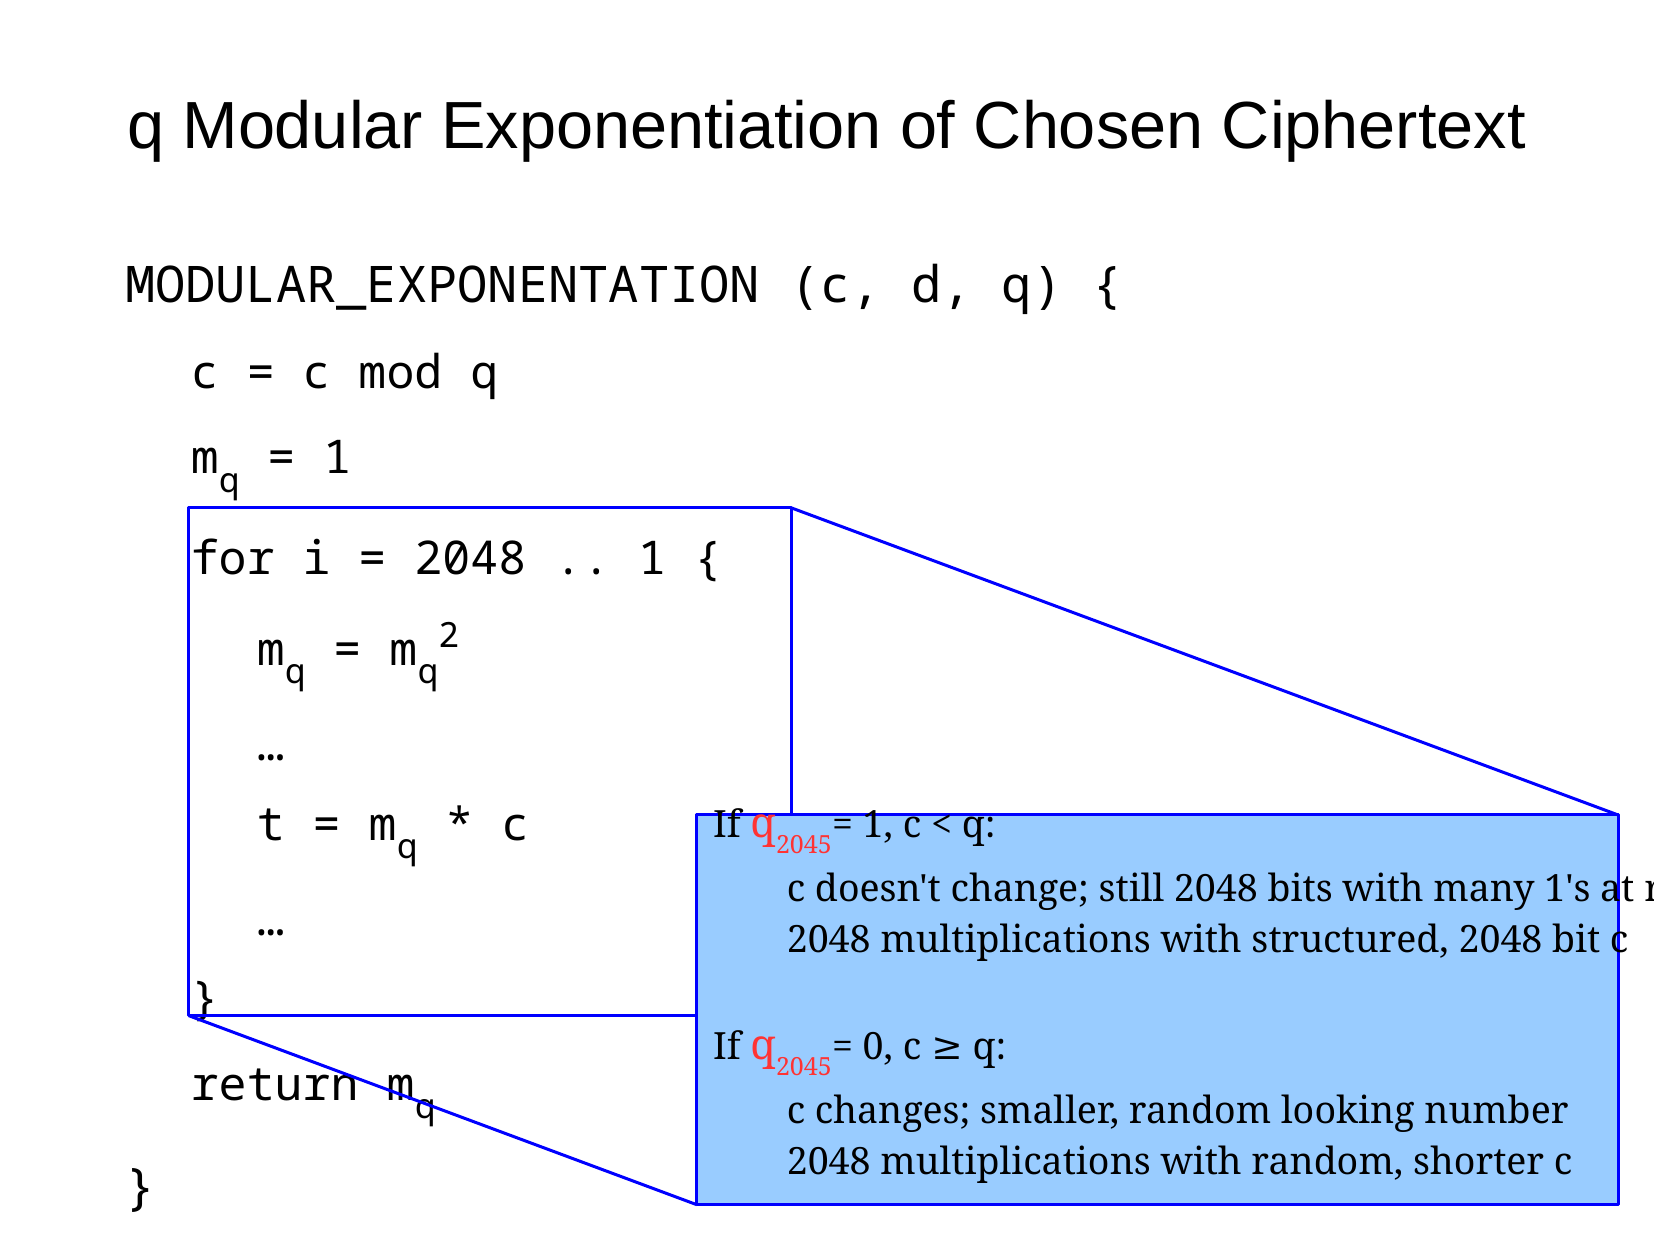

# q Modular Exponentiation of Chosen Ciphertext
MODULAR_EXPONENTATION (c, d, q) {
c = c mod q
mq = 1
for i = 2048 .. 1 {
mq = mq2
…
t = mq * c
…
}
return mq
}
If q2045= 1, c < q:
	c doesn't change; still 2048 bits with many 1's at right
	2048 multiplications with structured, 2048 bit c
If q2045= 0, c ≥ q:
	c changes; smaller, random looking number
	2048 multiplications with random, shorter c